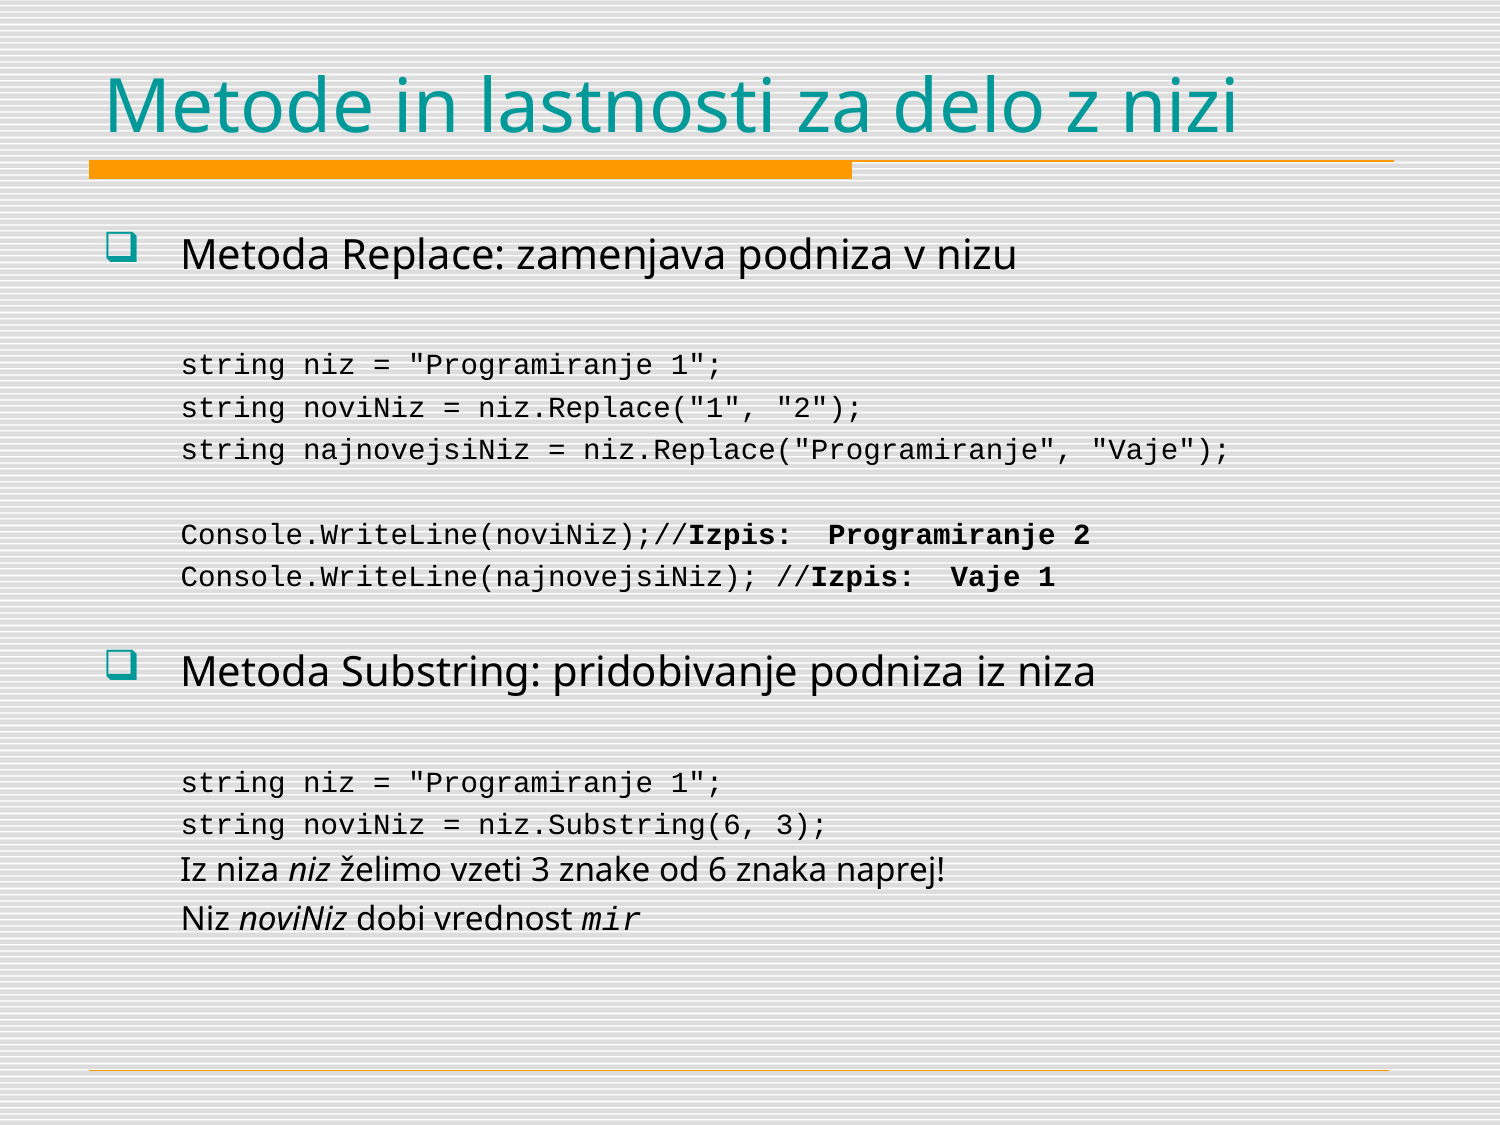

# Metode in lastnosti za delo z nizi
Metoda Replace: zamenjava podniza v nizu
string niz = "Programiranje 1";
string noviNiz = niz.Replace("1", "2");
string najnovejsiNiz = niz.Replace("Programiranje", "Vaje");
Console.WriteLine(noviNiz);//Izpis: Programiranje 2
Console.WriteLine(najnovejsiNiz); //Izpis: Vaje 1
Metoda Substring: pridobivanje podniza iz niza
string niz = "Programiranje 1";
string noviNiz = niz.Substring(6, 3);
	Iz niza niz želimo vzeti 3 znake od 6 znaka naprej!
Niz noviNiz dobi vrednost mir